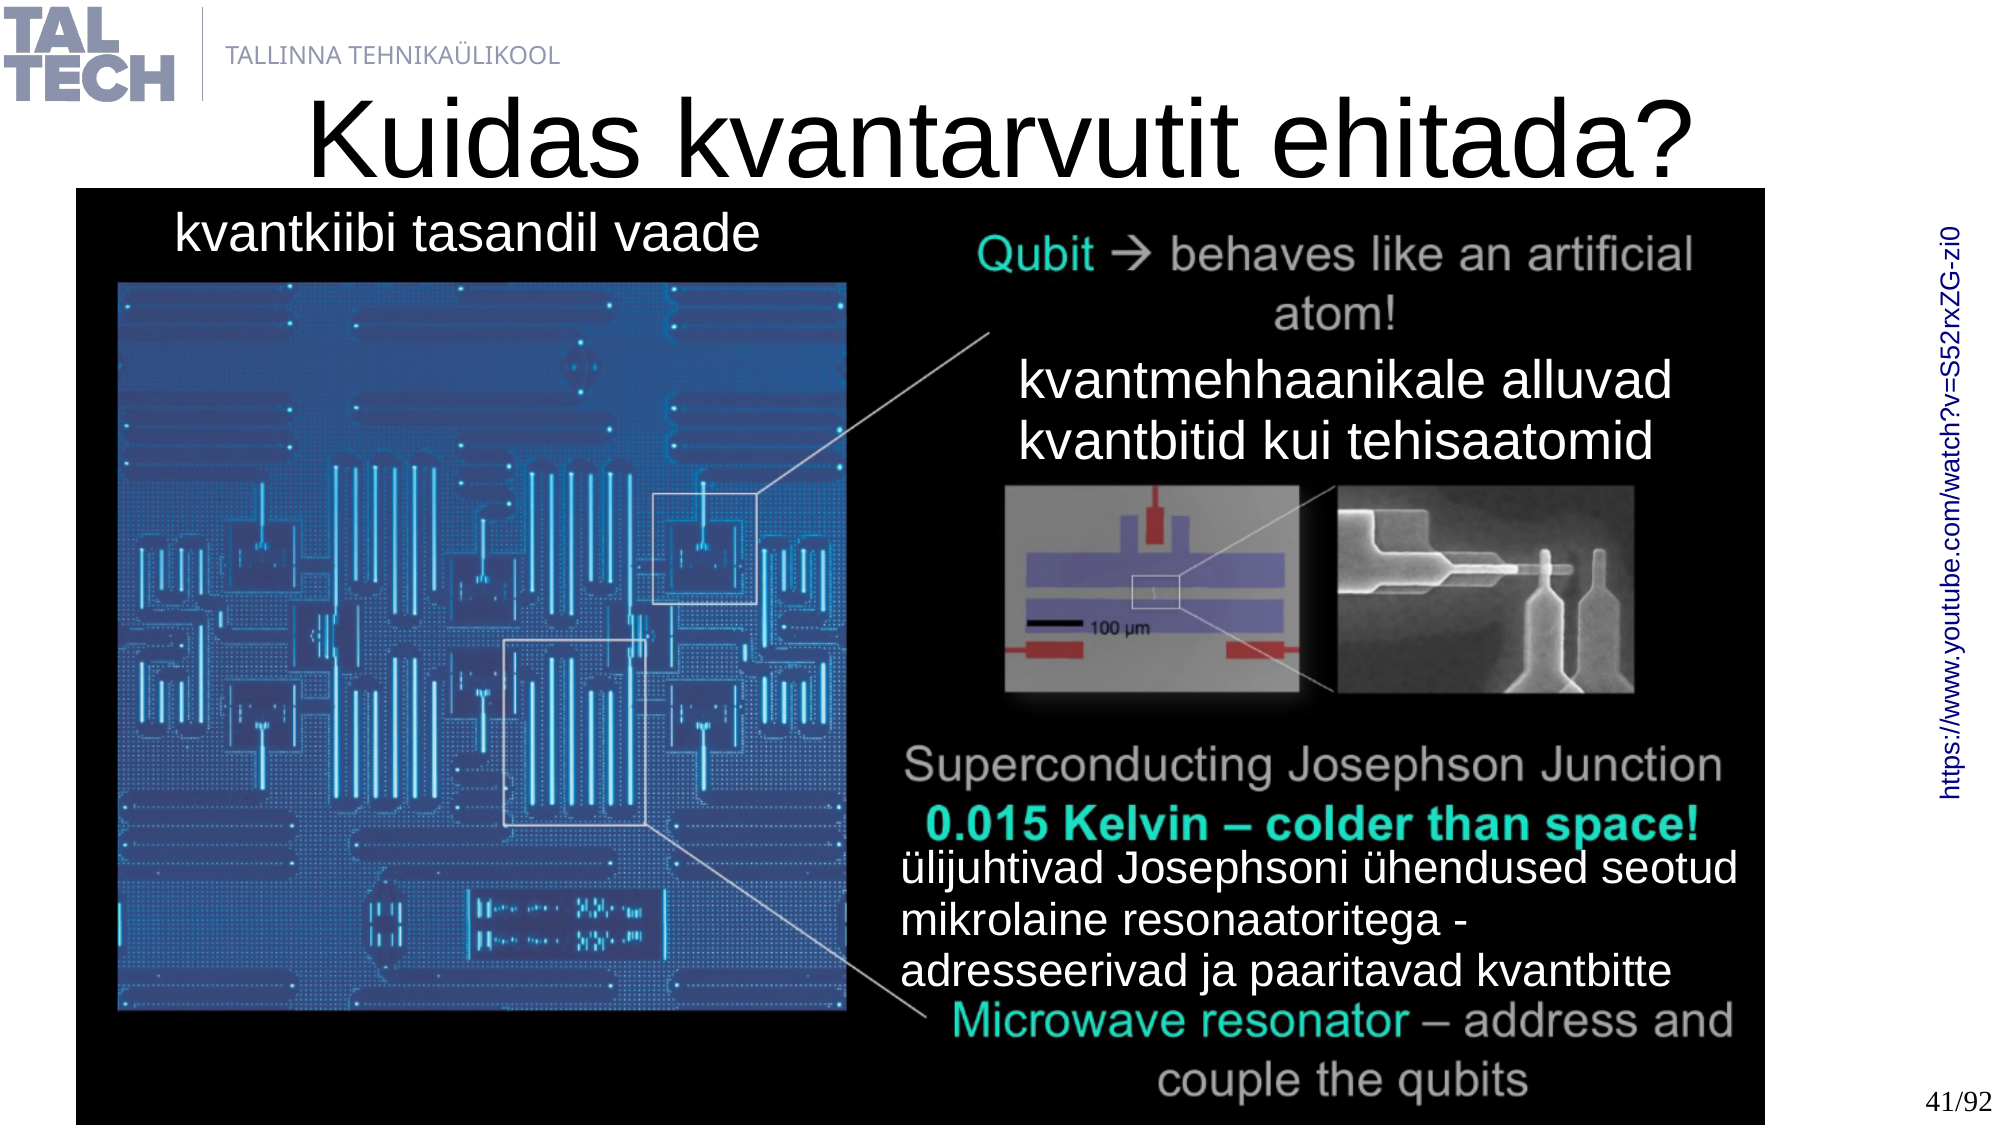

# Kuidas kvantarvutit ehitada?
kvantkiibi tasandil vaade
kvantmehhaanikale alluvad kvantbitid kui tehisaatomid
https://www.youtube.com/watch?v=S52rxZG-zi0
ülijuhtivad Josephsoni ühendused seotud mikrolaine resonaatoritega - adresseerivad ja paaritavad kvantbitte
41